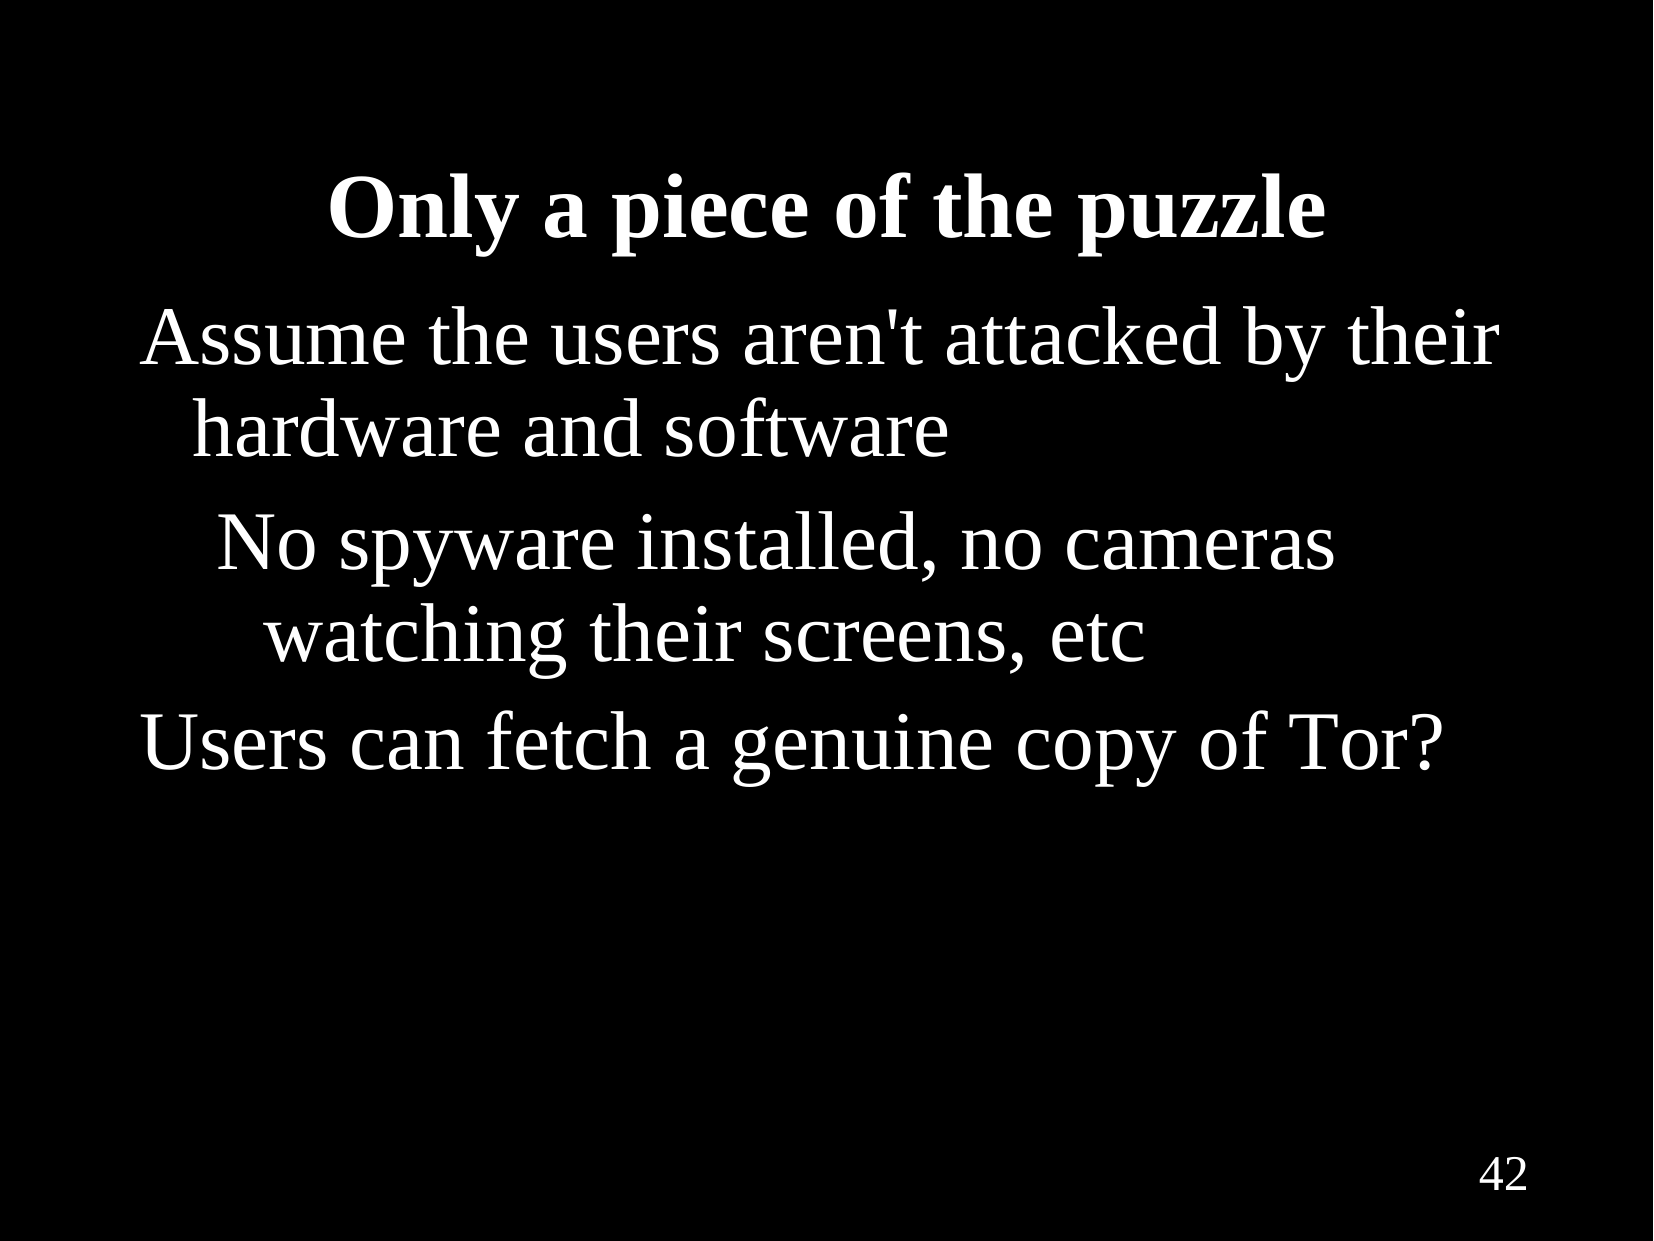

# Only a piece of the puzzle
Assume the users aren't attacked by their hardware and software
No spyware installed, no cameras watching their screens, etc
Users can fetch a genuine copy of Tor?